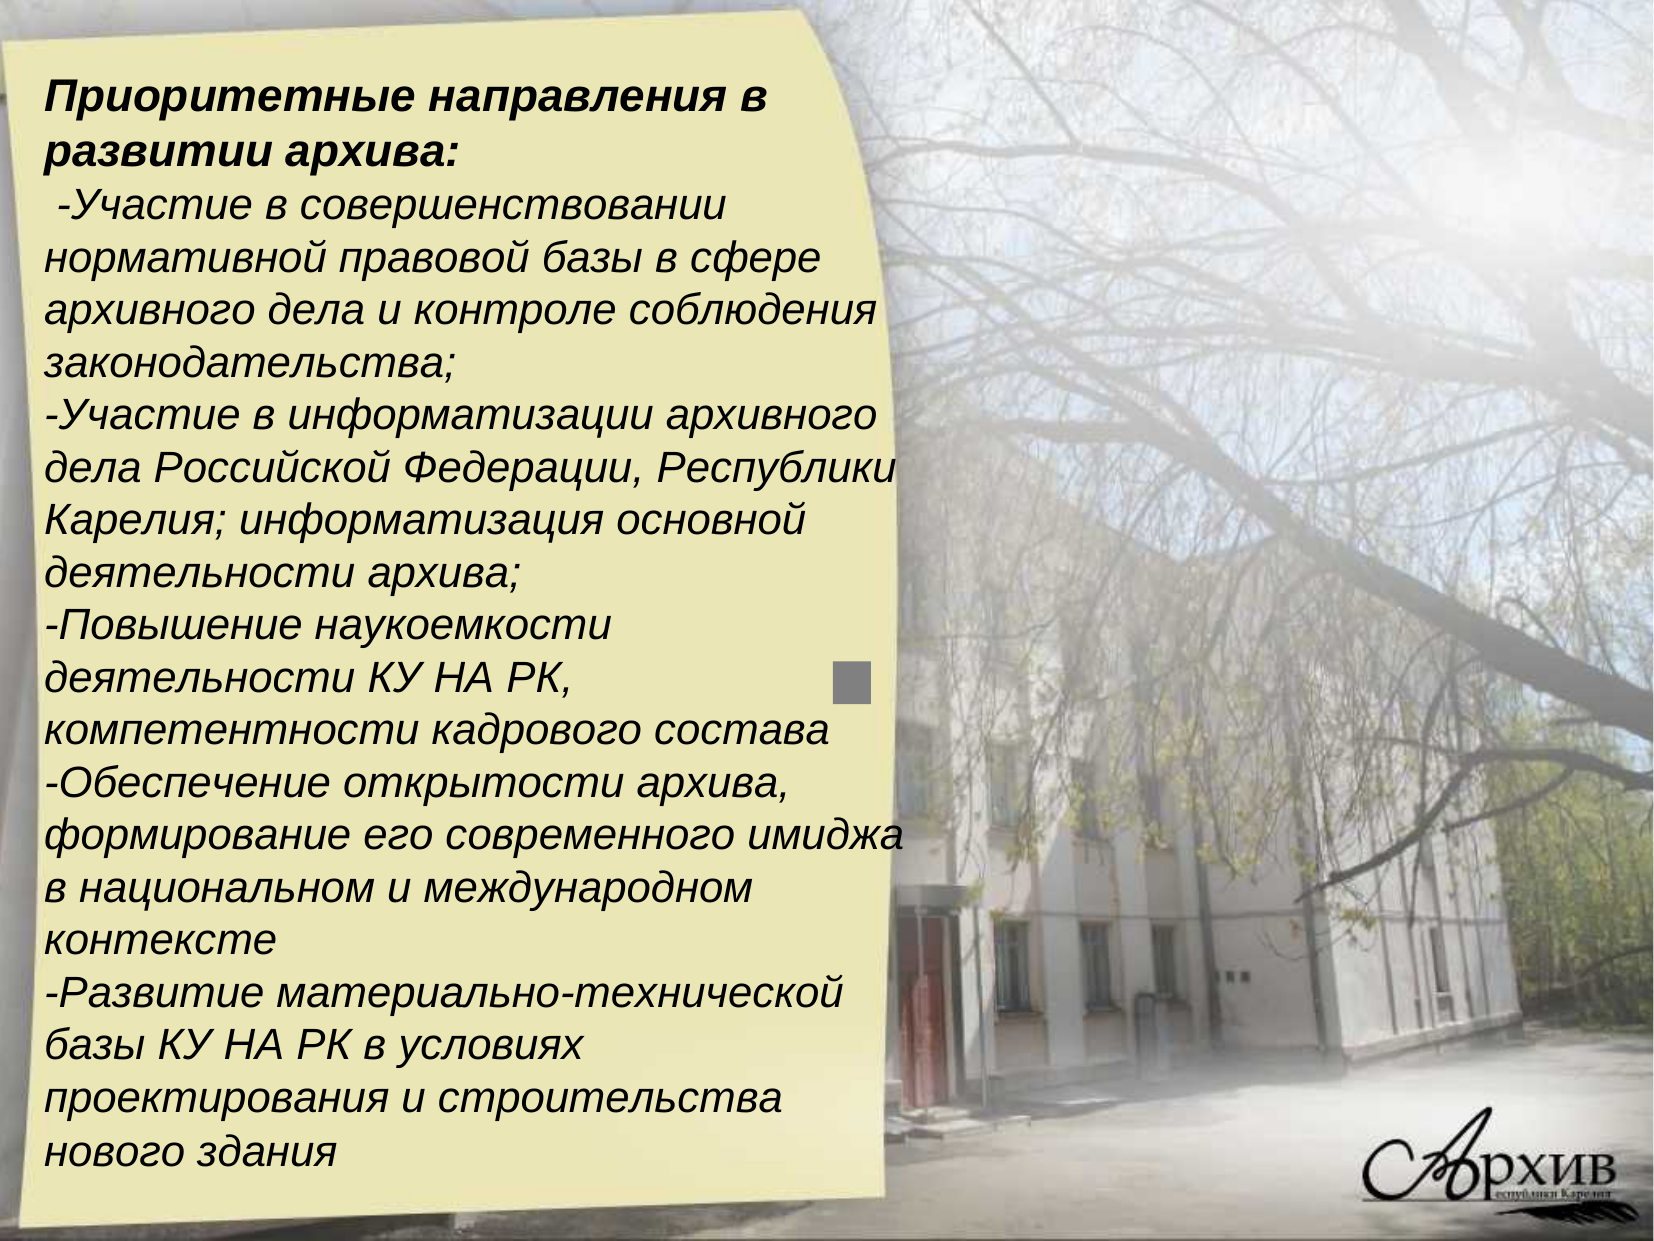

Приоритетные направления в развитии архива:
 -Участие в совершенствовании нормативной правовой базы в сфере архивного дела и контроле соблюдения законодательства;
-Участие в информатизации архивного дела Российской Федерации, Республики Карелия; информатизация основной деятельности архива;
-Повышение наукоемкости деятельности КУ НА РК, компетентности кадрового состава
-Обеспечение открытости архива, формирование его современного имиджа в национальном и международном контексте
-Развитие материально-технической базы КУ НА РК в условиях проектирования и строительства нового здания